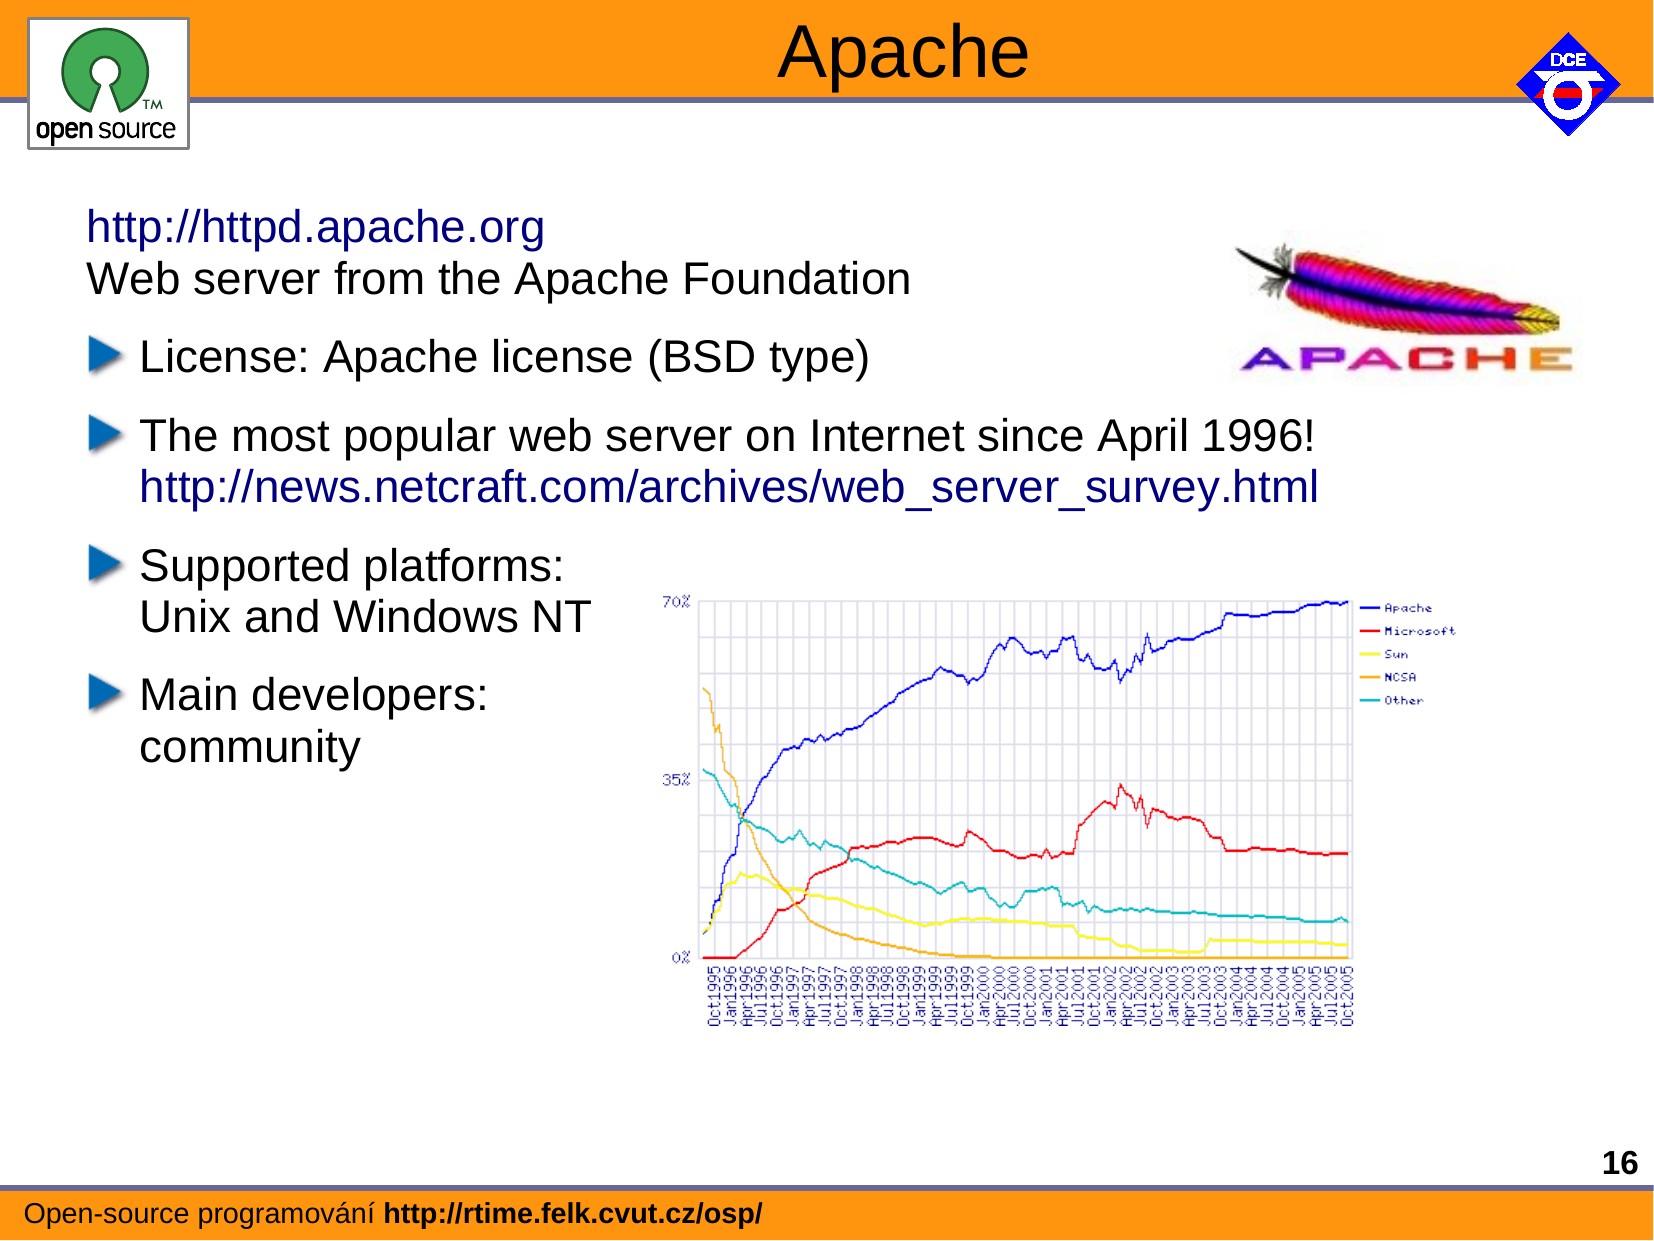

# Apache
http://httpd.apache.org
Web server from the Apache Foundation
License: Apache license (BSD type)
The most popular web server on Internet since April 1996!
http://news.netcraft.com/archives/web_server_survey.html
Supported platforms:
Unix and Windows NT
Main developers:
community